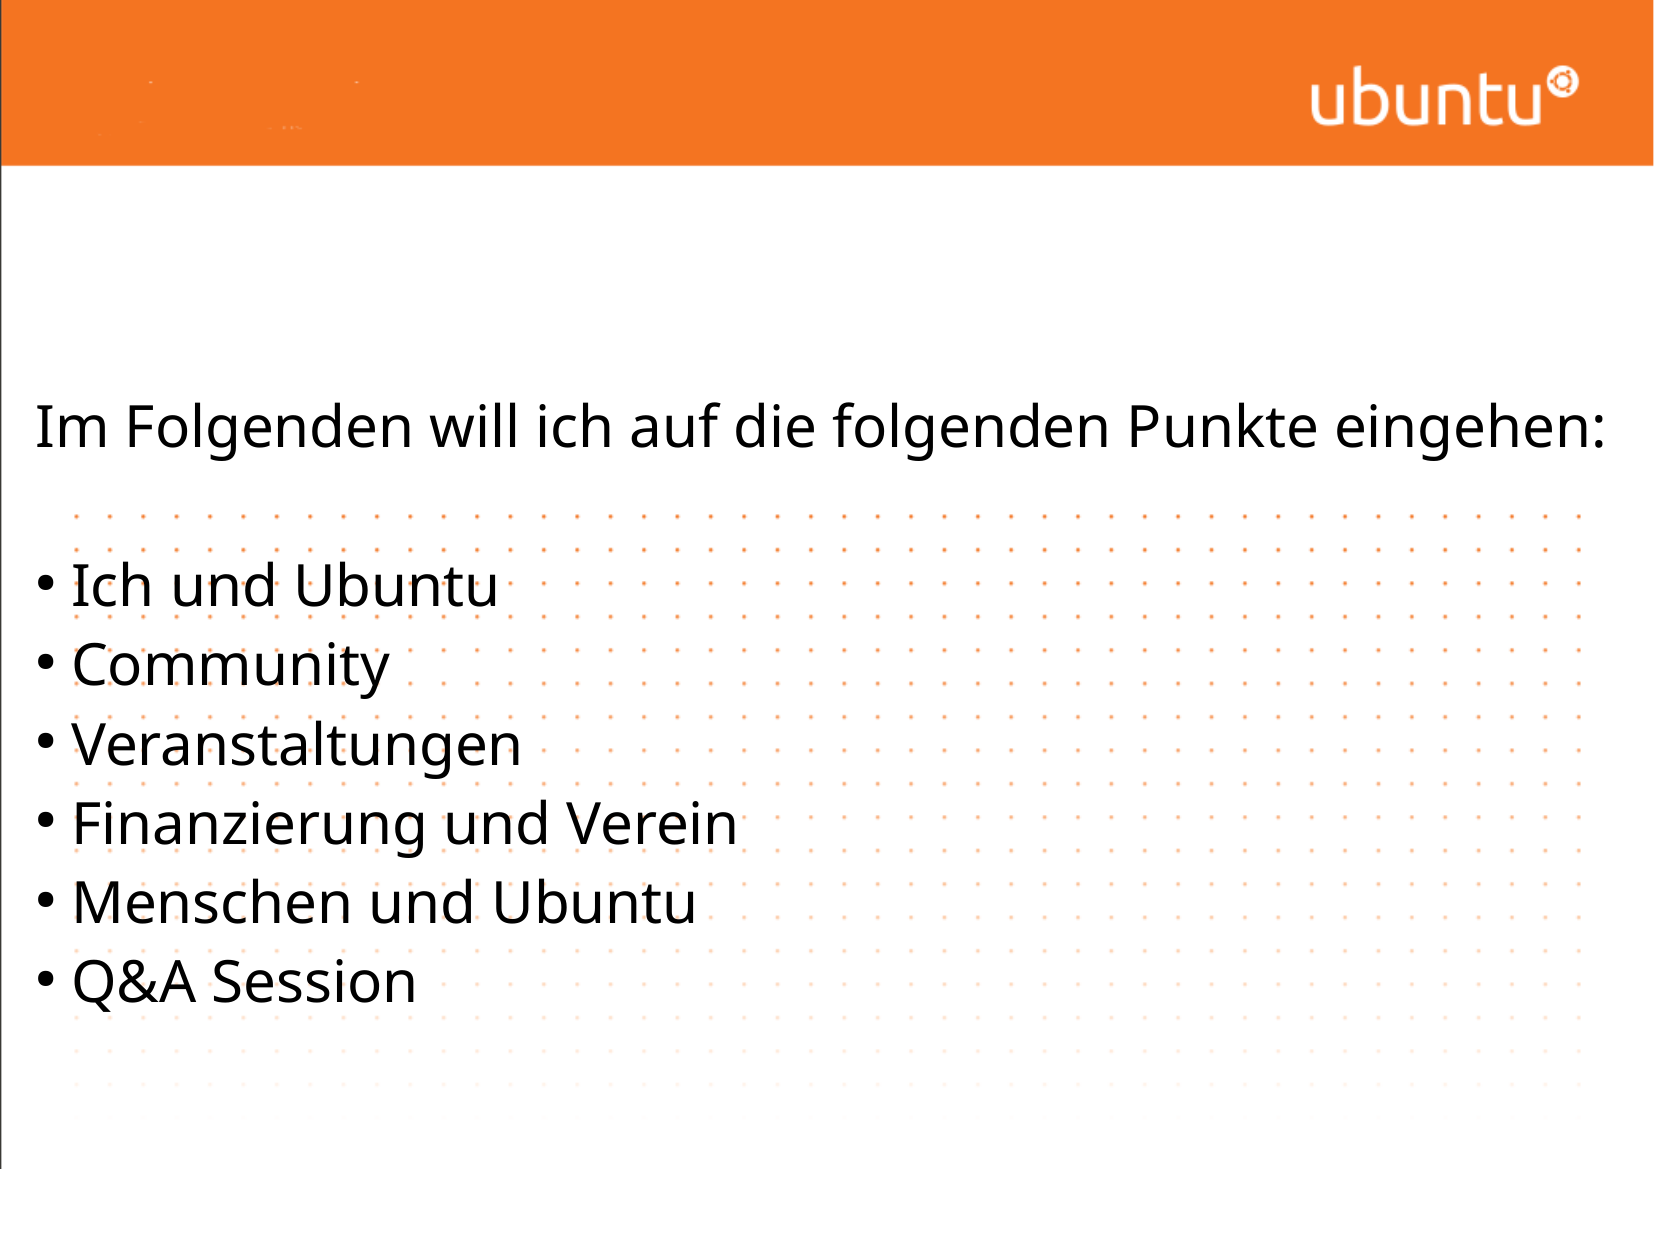

# Im Folgenden will ich auf die folgenden Punkte eingehen:
 Ich und Ubuntu
 Community
 Veranstaltungen
 Finanzierung und Verein
 Menschen und Ubuntu
 Q&A Session